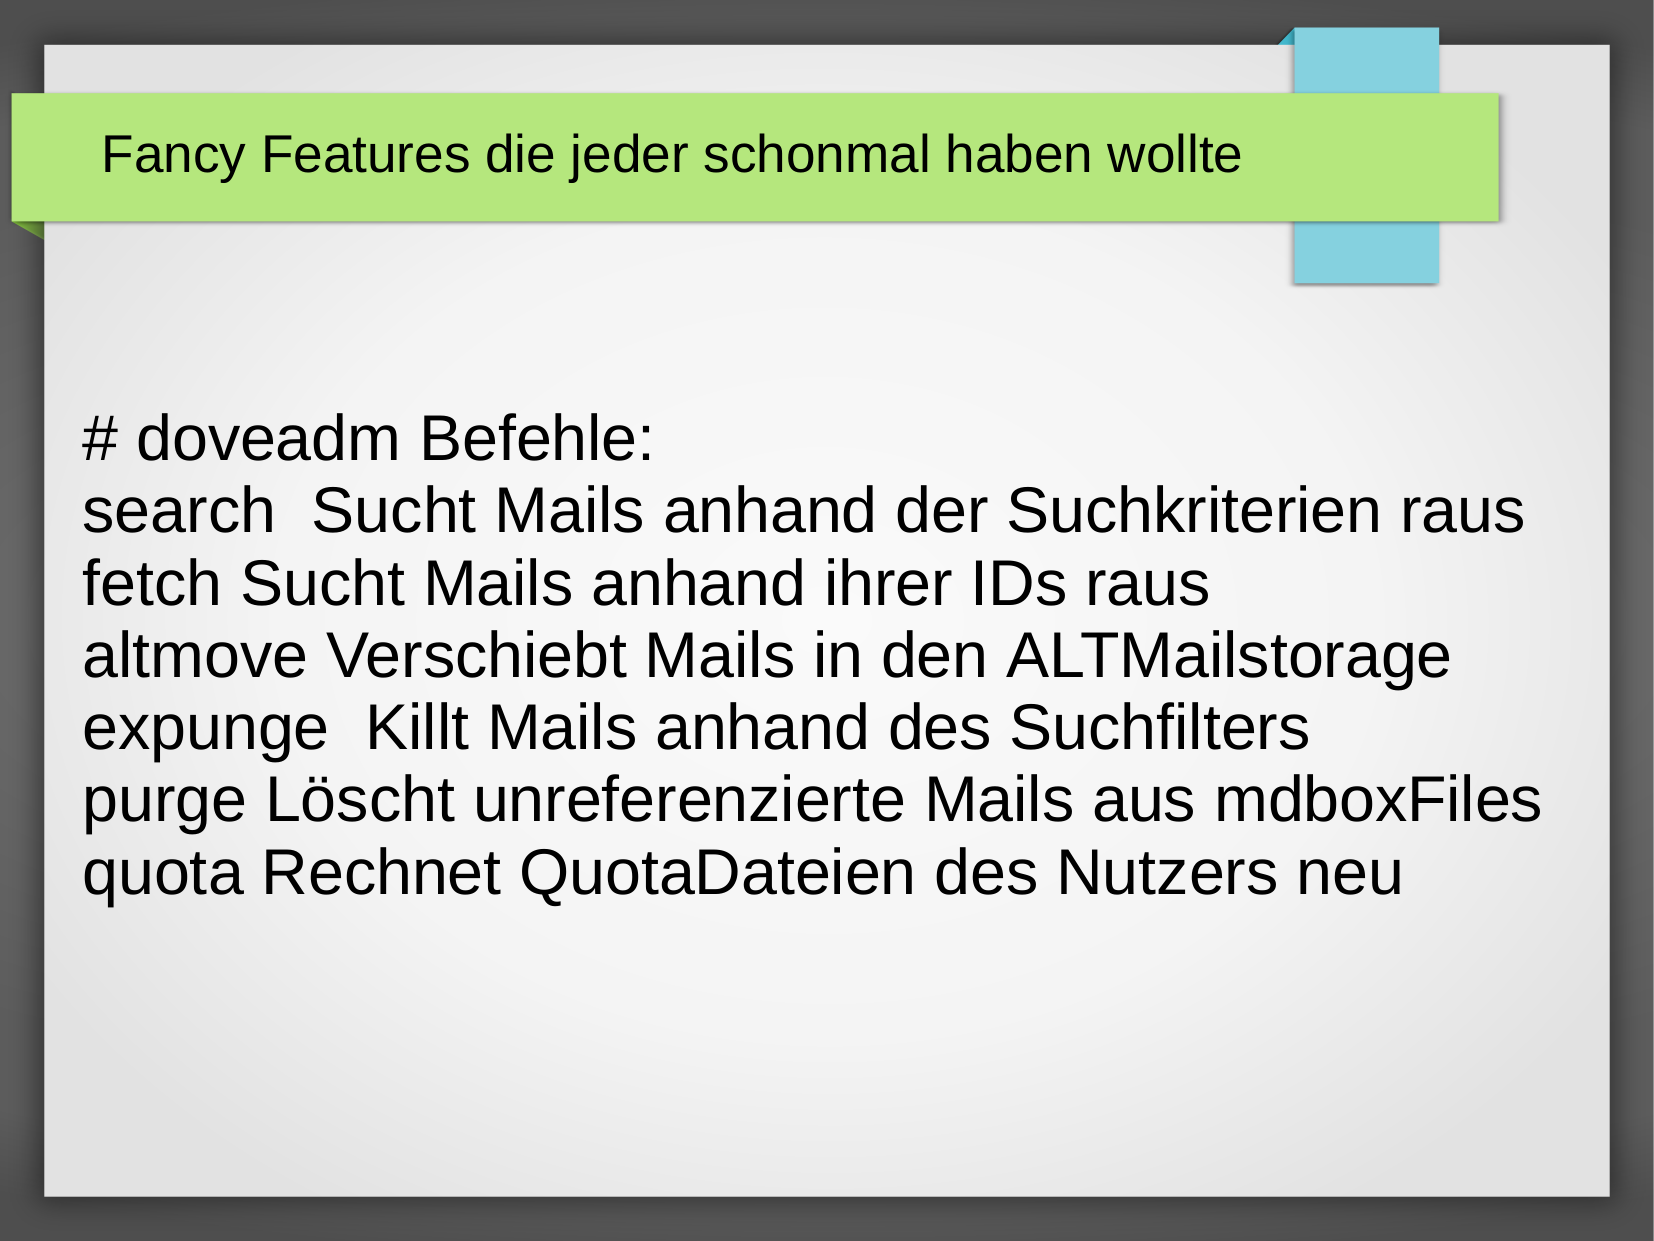

# Fancy Features die jeder schonmal haben wollte
# doveadm Befehle:
search  Sucht Mails anhand der Suchkriterien raus
fetch Sucht Mails anhand ihrer IDs raus
altmove Verschiebt Mails in den ALT­Mailstorage
expunge  Killt Mails anhand des Suchfilters
purge Löscht unreferenzierte Mails aus mdbox­Files
quota Rechnet Quota­Dateien des Nutzers neu